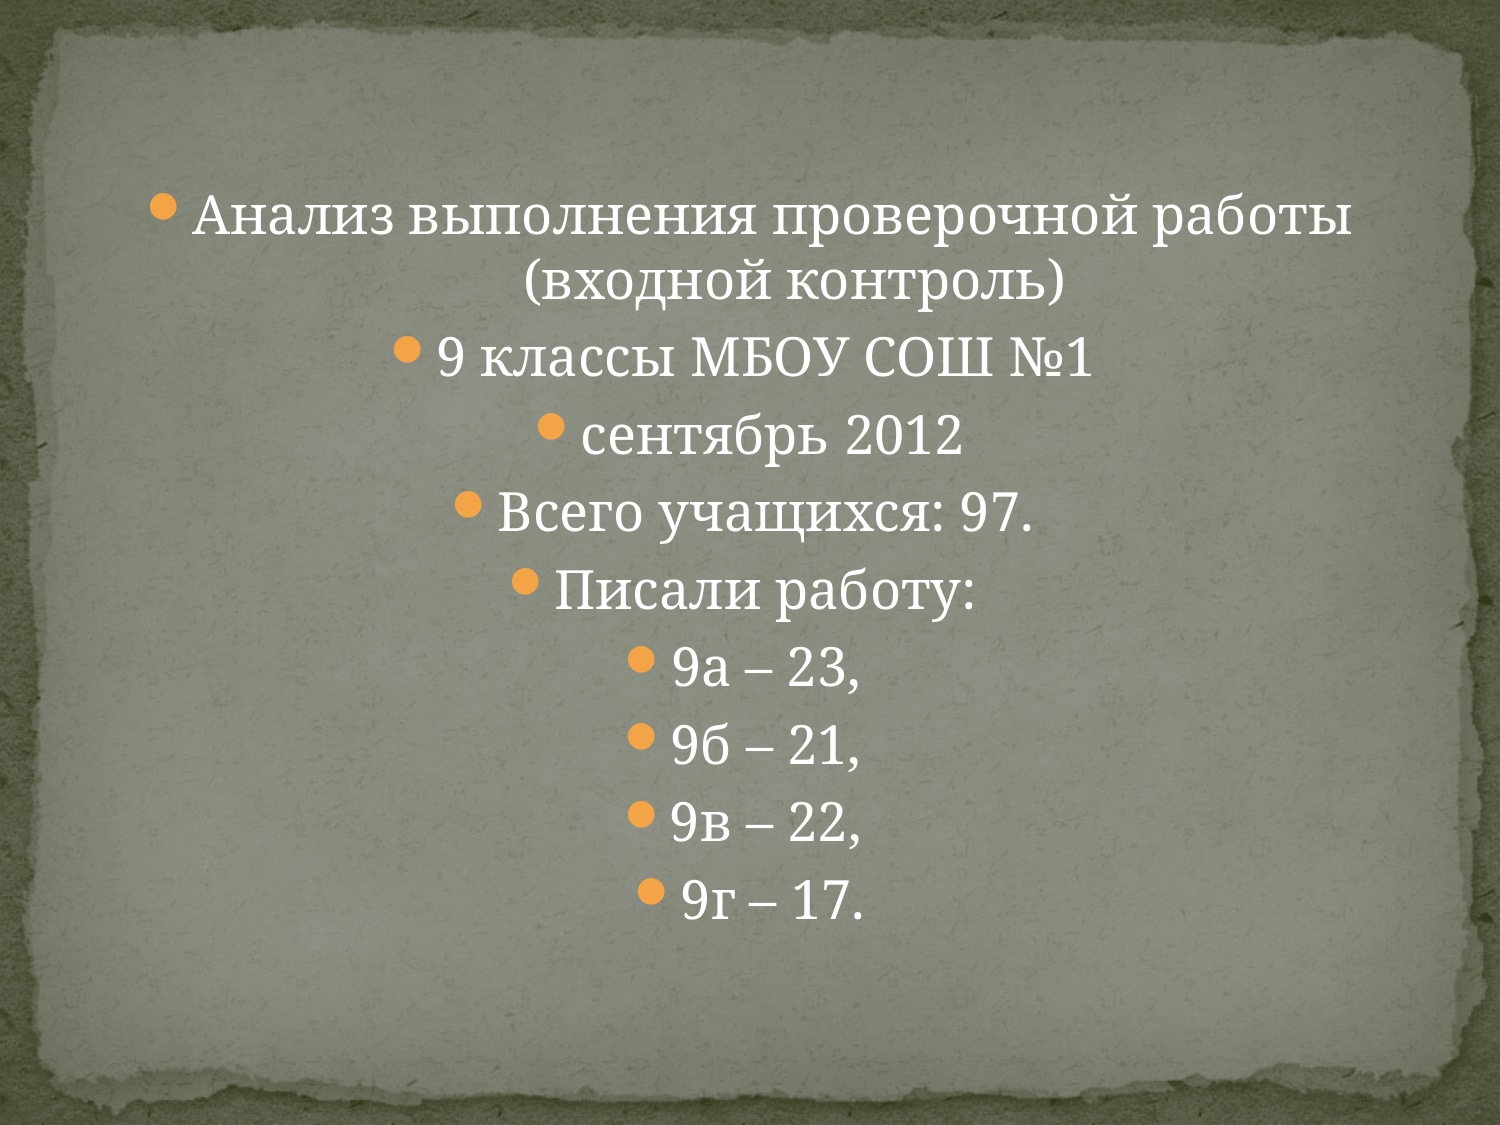

# Анализ выполнения проверочной работы (входной контроль)
9 классы МБОУ СОШ №1
сентябрь 2012
Всего учащихся: 97.
Писали работу:
9а – 23,
9б – 21,
9в – 22,
9г – 17.